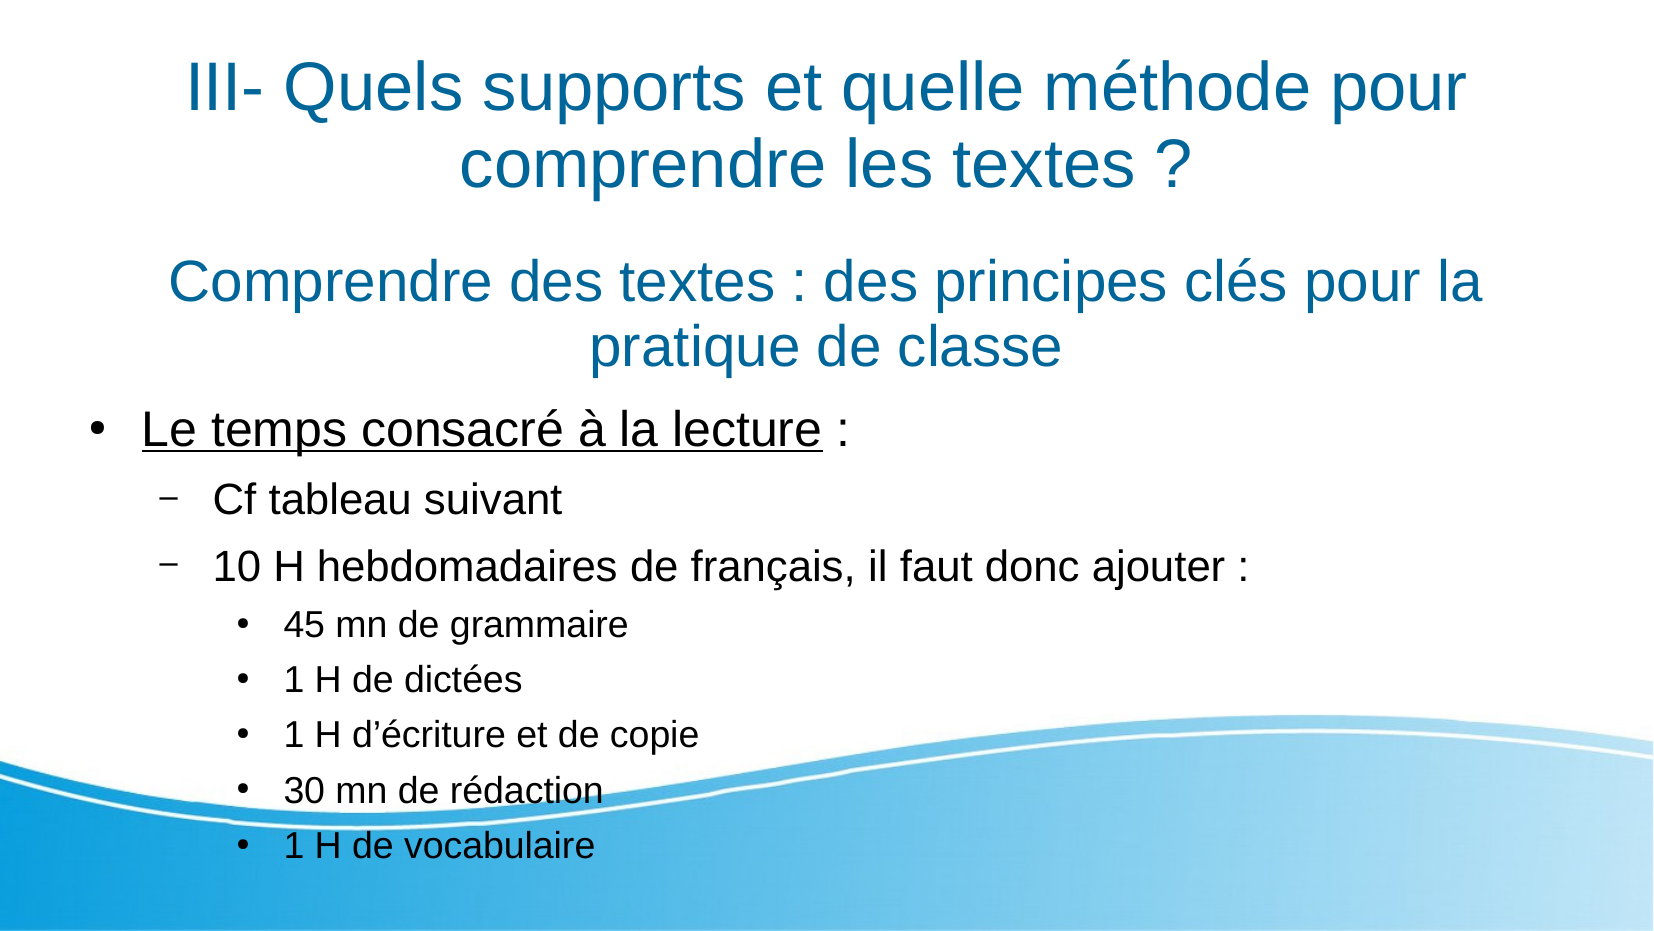

# III- Quels supports et quelle méthode pour comprendre les textes ?
Comprendre des textes : des principes clés pour la pratique de classe
Le temps consacré à la lecture :
Cf tableau suivant
10 H hebdomadaires de français, il faut donc ajouter :
45 mn de grammaire
1 H de dictées
1 H d’écriture et de copie
30 mn de rédaction
1 H de vocabulaire